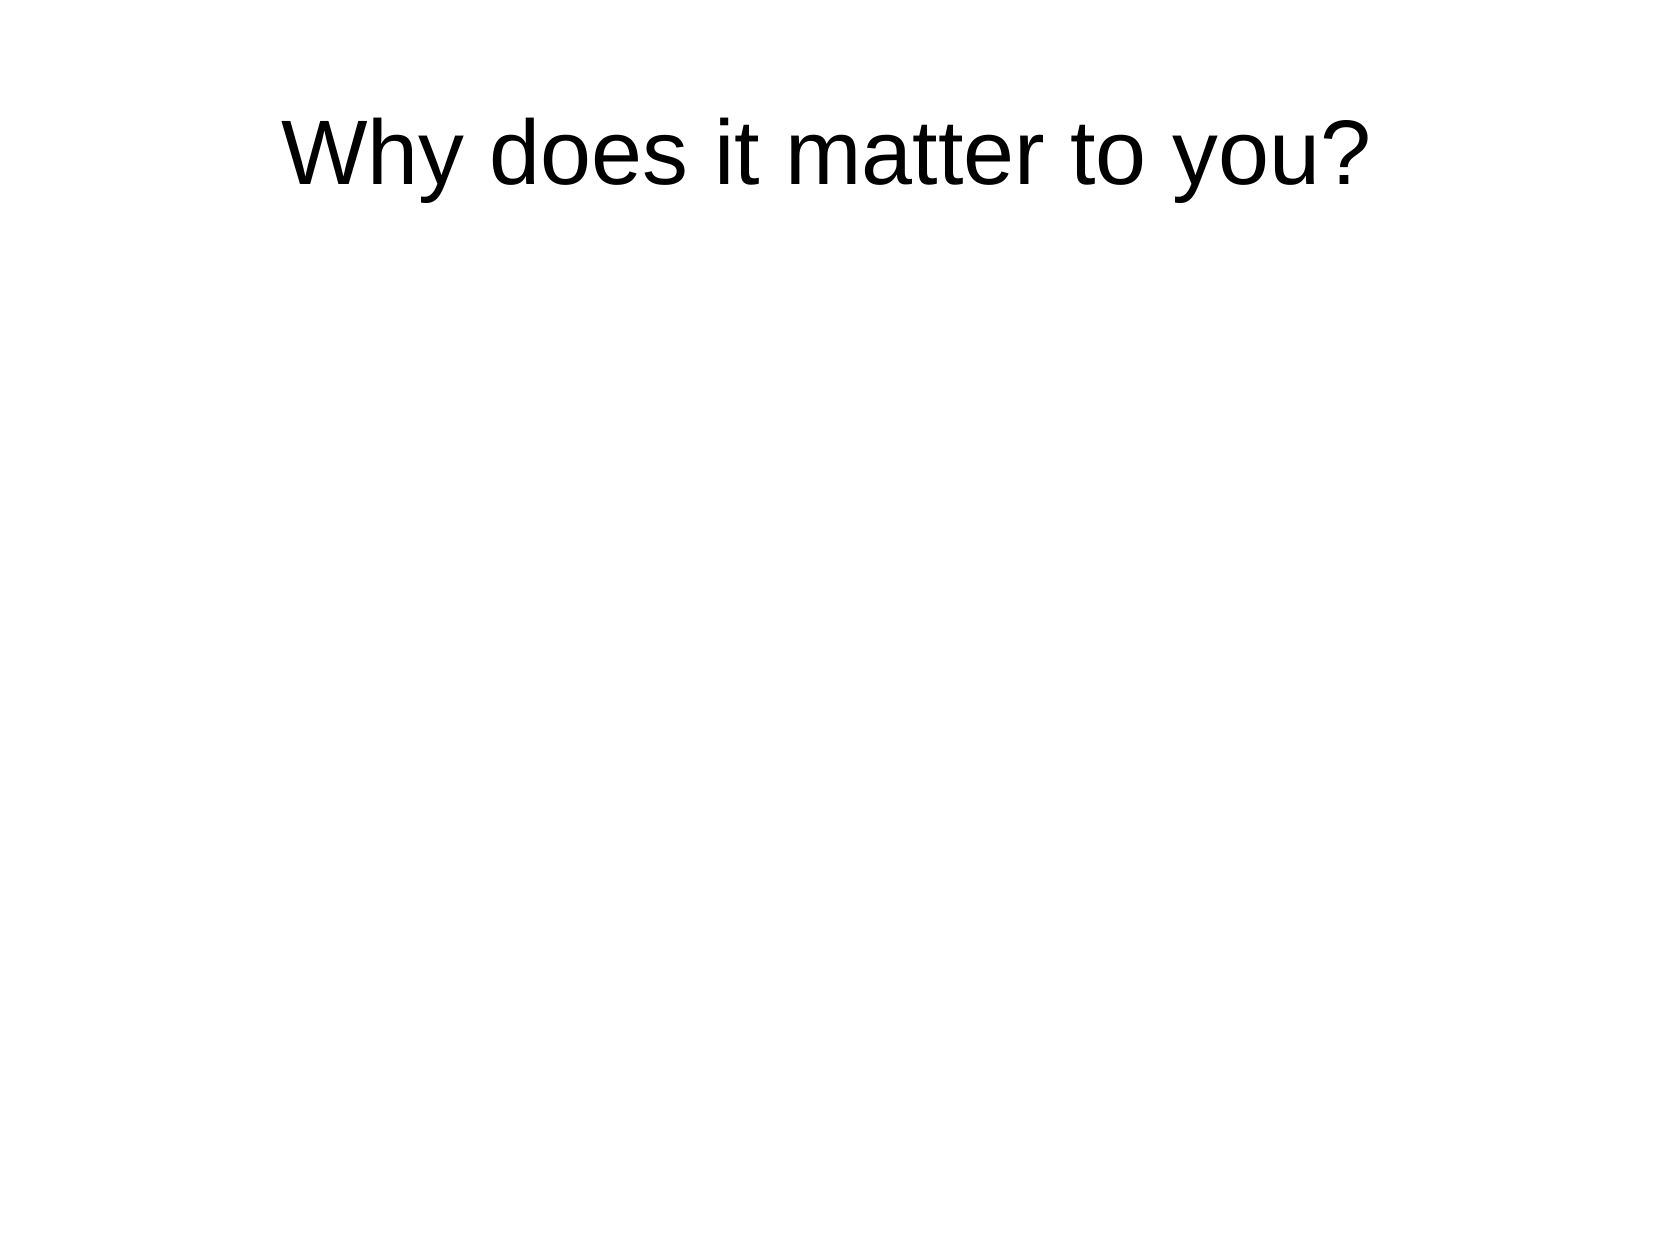

# Why does it matter to you?